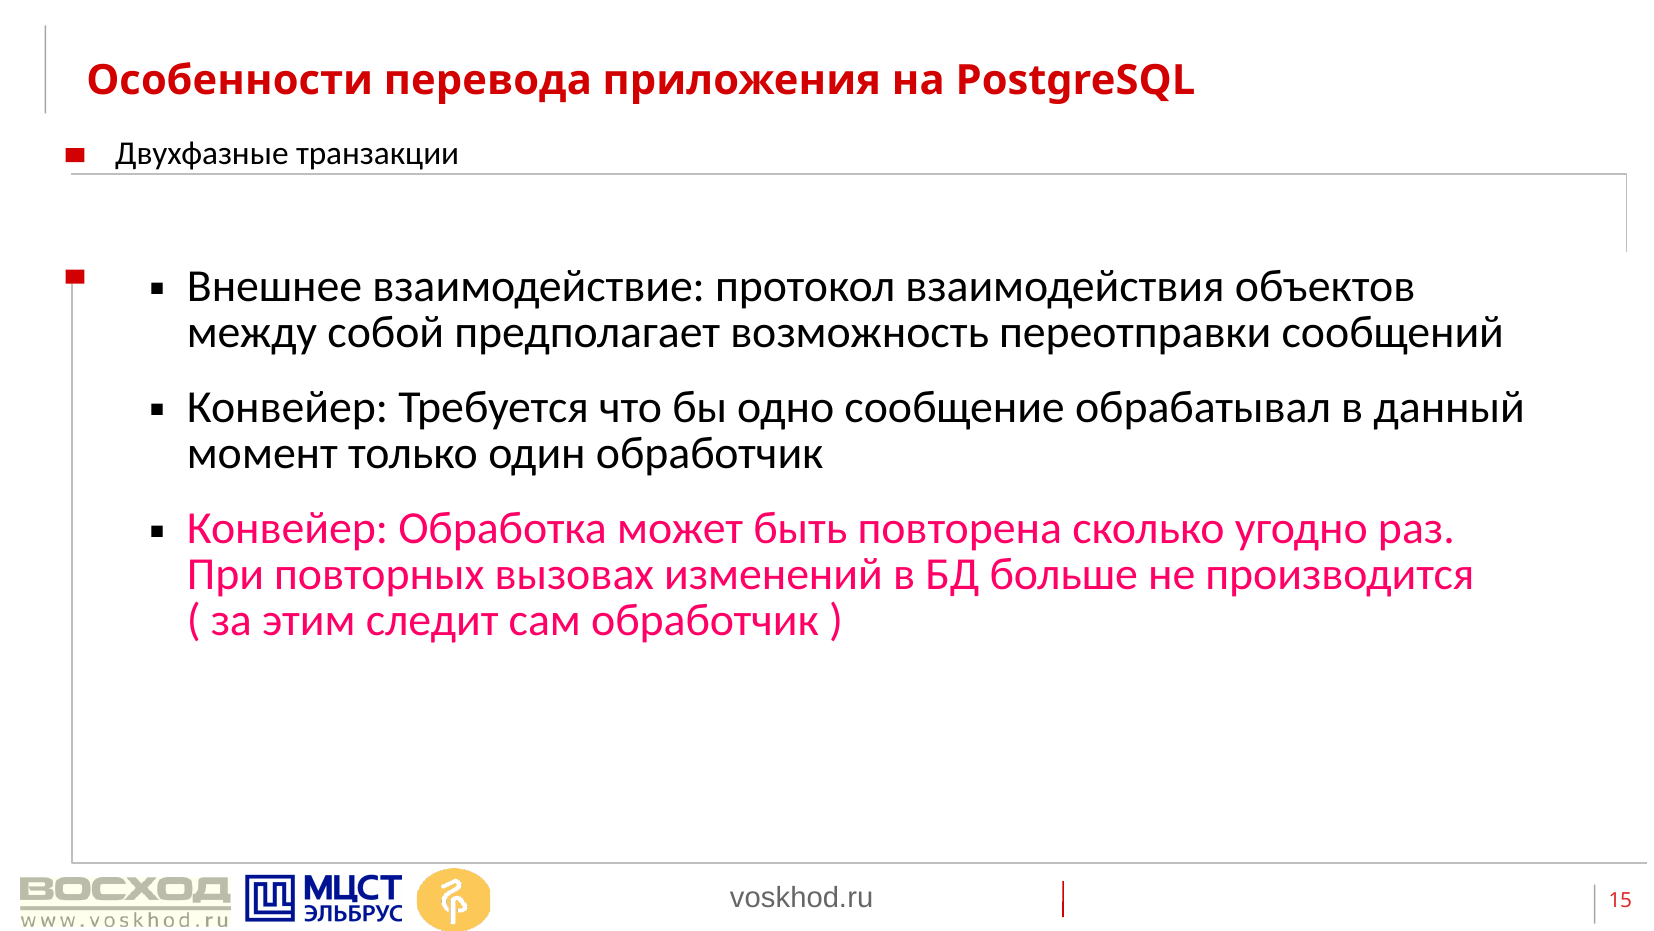

# Особенности перевода приложения на PostgreSQL
Двухфазные транзакции
Внешнее взаимодействие: протокол взаимодействия объектов между собой предполагает возможность переотправки сообщений
Конвейер: Требуется что бы одно сообщение обрабатывал в данный момент только один обработчик
Конвейер: Обработка может быть повторена сколько угодно раз. При повторных вызовах изменений в БД больше не производится ( за этим следит сам обработчик )